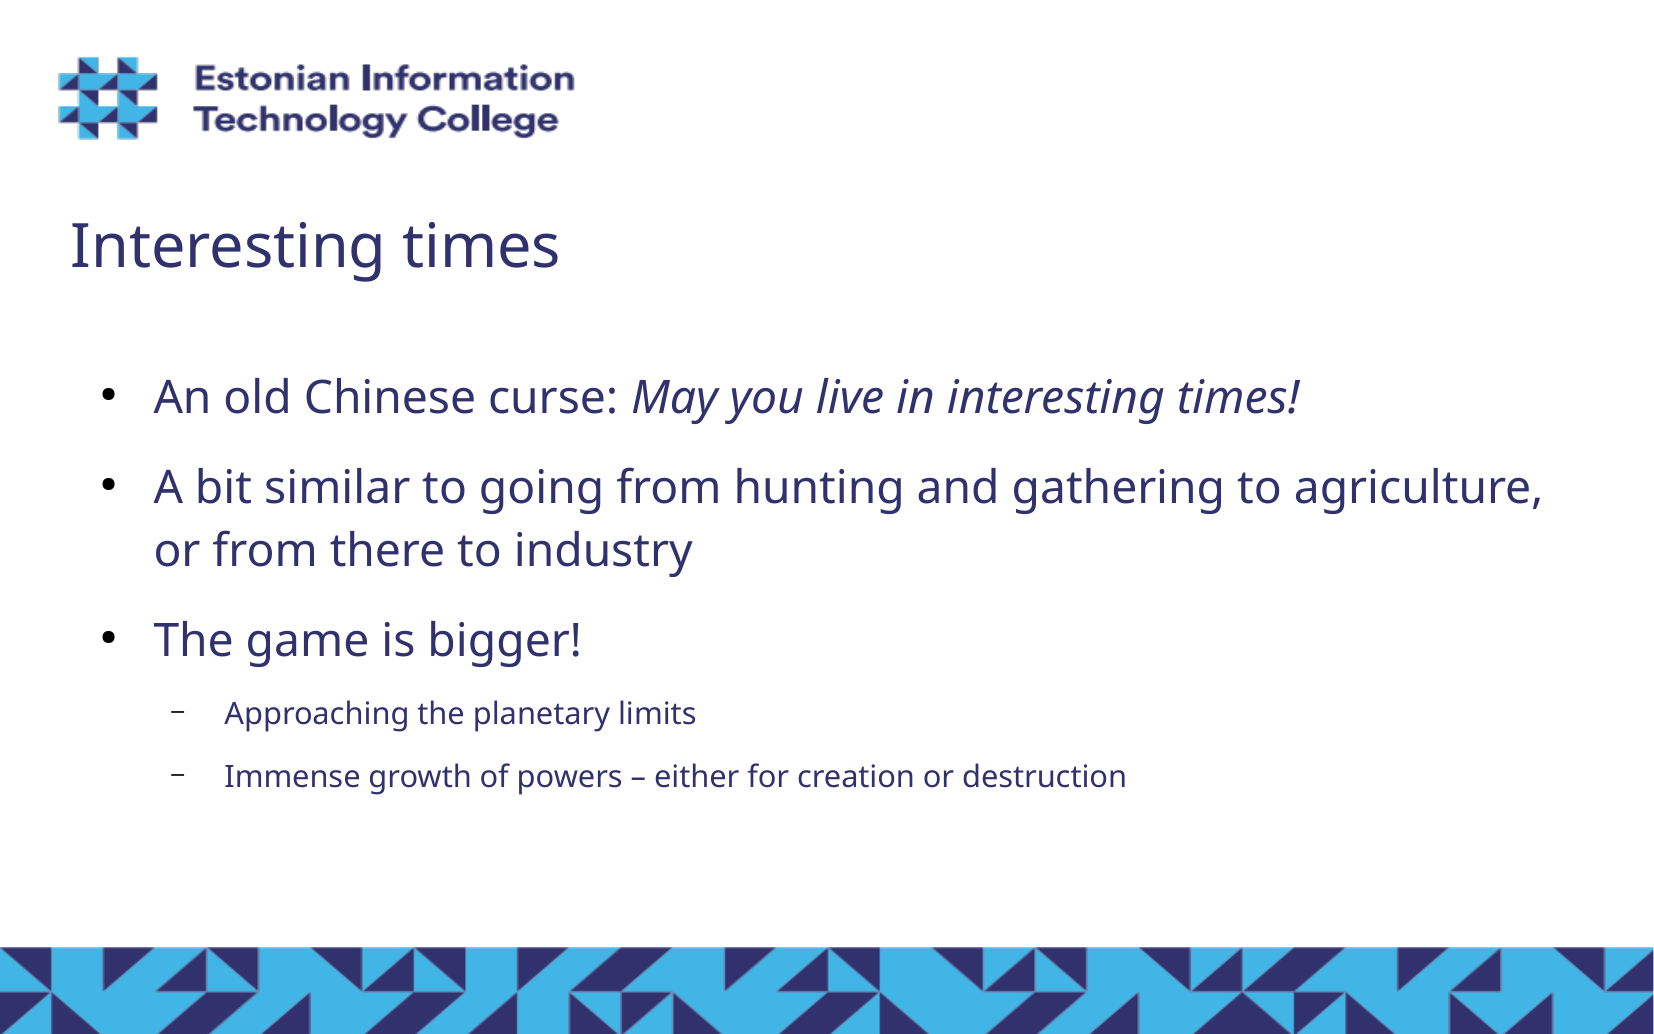

# Interesting times
An old Chinese curse: May you live in interesting times!
A bit similar to going from hunting and gathering to agriculture, or from there to industry
The game is bigger!
Approaching the planetary limits
Immense growth of powers – either for creation or destruction